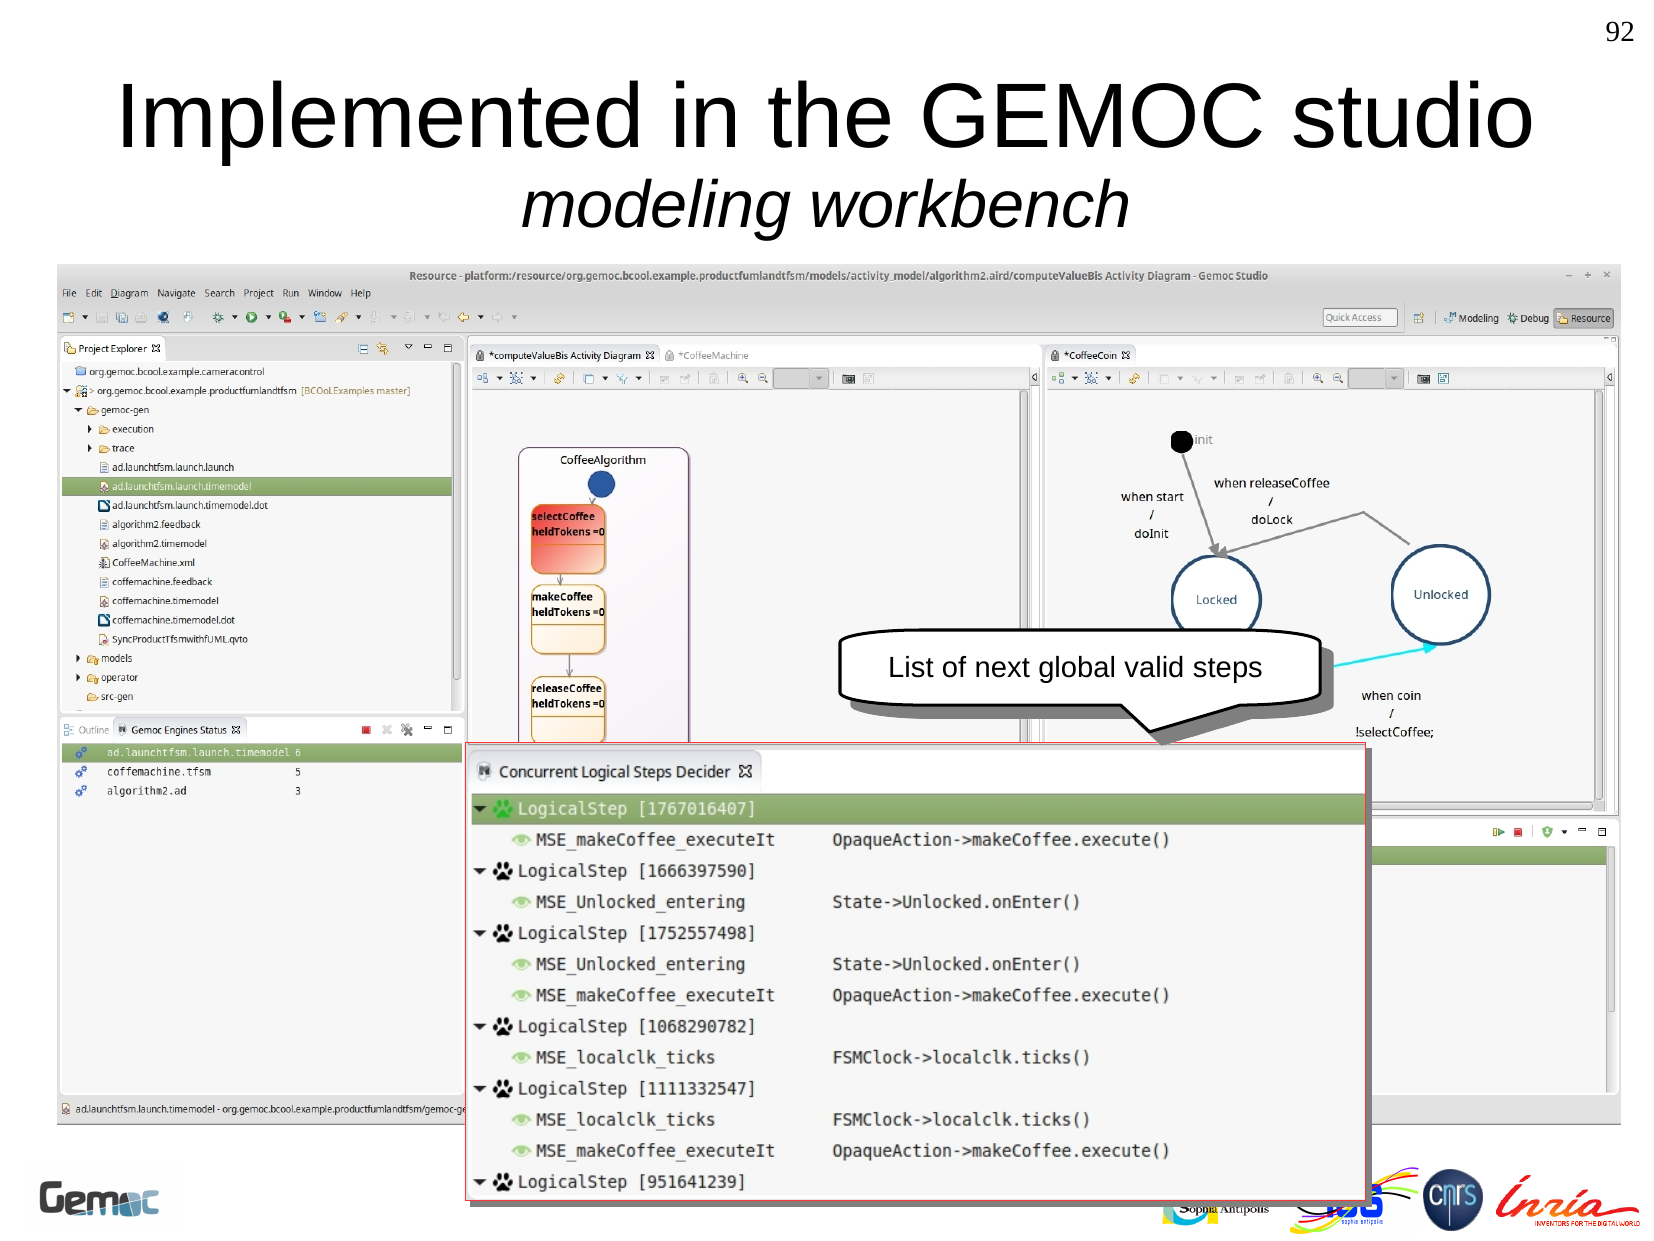

92
# Implemented in the GEMOC studio modeling workbench
List of next global valid steps